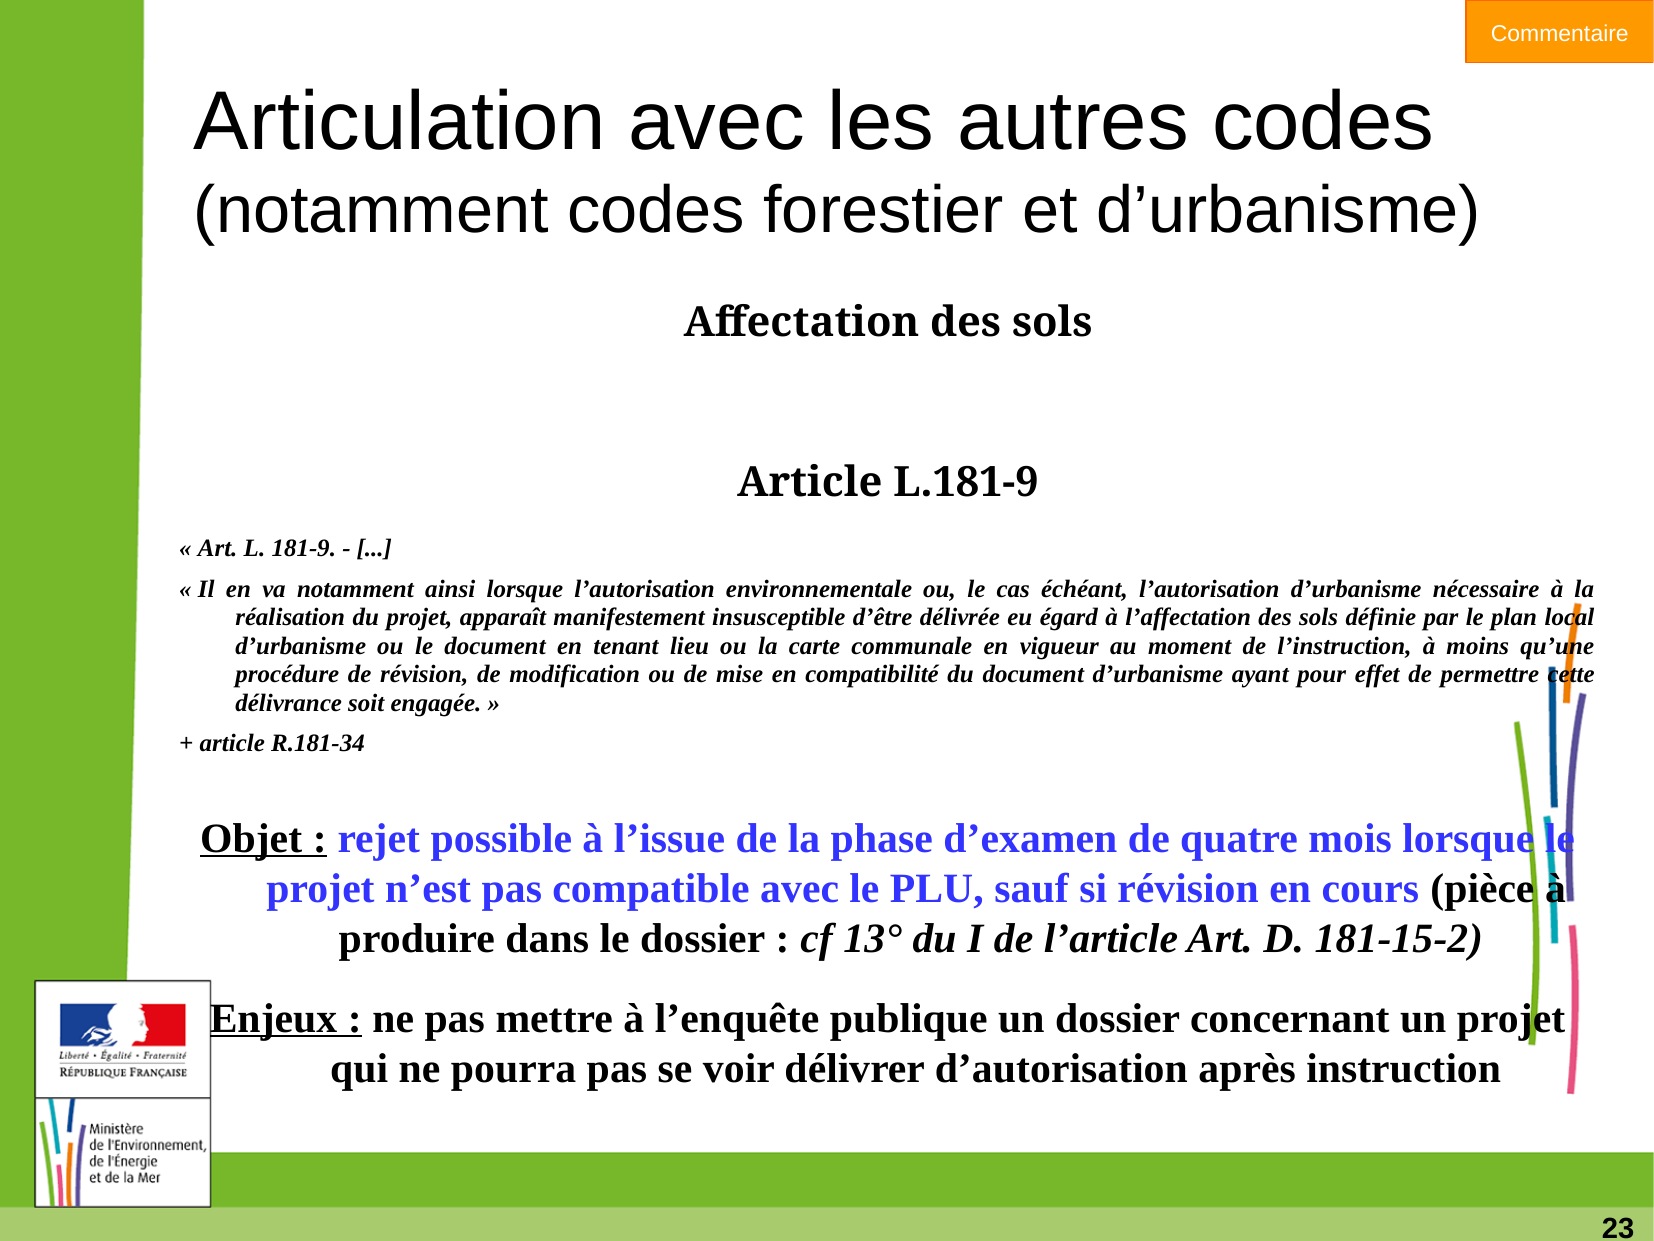

Commentaire
# Articulation avec les autres codes (notamment codes forestier et d’urbanisme)
Affectation des sols
Article L.181-9
« Art. L. 181-9. - [...]
« Il en va notamment ainsi lorsque l’autorisation environnementale ou, le cas échéant, l’autorisation d’urbanisme nécessaire à la réalisation du projet, apparaît manifestement insusceptible d’être délivrée eu égard à l’affectation des sols définie par le plan local d’urbanisme ou le document en tenant lieu ou la carte communale en vigueur au moment de l’instruction, à moins qu’une procédure de révision, de modification ou de mise en compatibilité du document d’urbanisme ayant pour effet de permettre cette délivrance soit engagée. »
+ article R.181-34
Objet : rejet possible à l’issue de la phase d’examen de quatre mois lorsque le projet n’est pas compatible avec le PLU, sauf si révision en cours (pièce à produire dans le dossier : cf 13° du I de l’article Art. D. 181‑15-2)
Enjeux : ne pas mettre à l’enquête publique un dossier concernant un projet qui ne pourra pas se voir délivrer d’autorisation après instruction